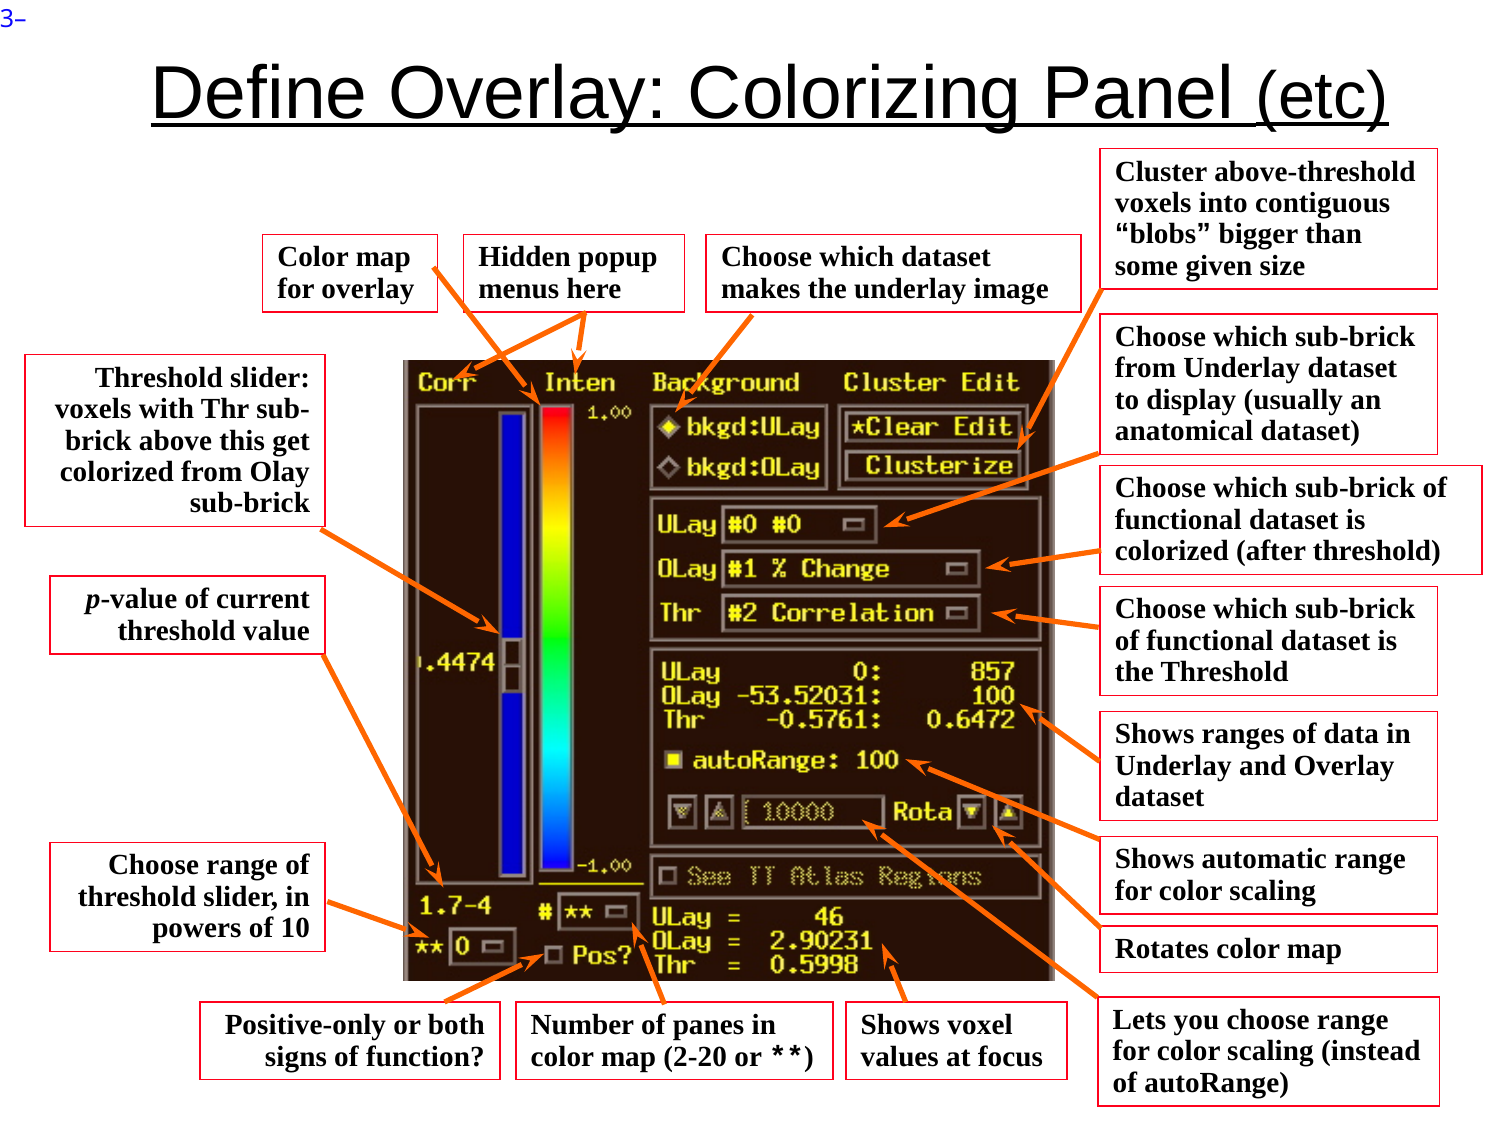

# Define Overlay: Colorizing Panel (etc)
Cluster above-threshold voxels into contiguous “blobs” bigger than some given size
Color map for overlay
Hidden popup menus here
Choose which dataset makes the underlay image
Choose which sub-brick from Underlay dataset to display (usually an anatomical dataset)
Threshold slider: voxels with Thr sub-brick above this get colorized from Olay sub-brick
Choose which sub-brick of functional dataset is colorized (after threshold)
p-value of current threshold value
Choose which sub-brick of functional dataset is the Threshold
Shows ranges of data in Underlay and Overlay dataset
Shows automatic range for color scaling
Choose range of threshold slider, in powers of 10
Rotates color map
Lets you choose range for color scaling (instead of autoRange)
Positive-only or both signs of function?
Number of panes in color map (2-20 or **)
Shows voxel values at focus